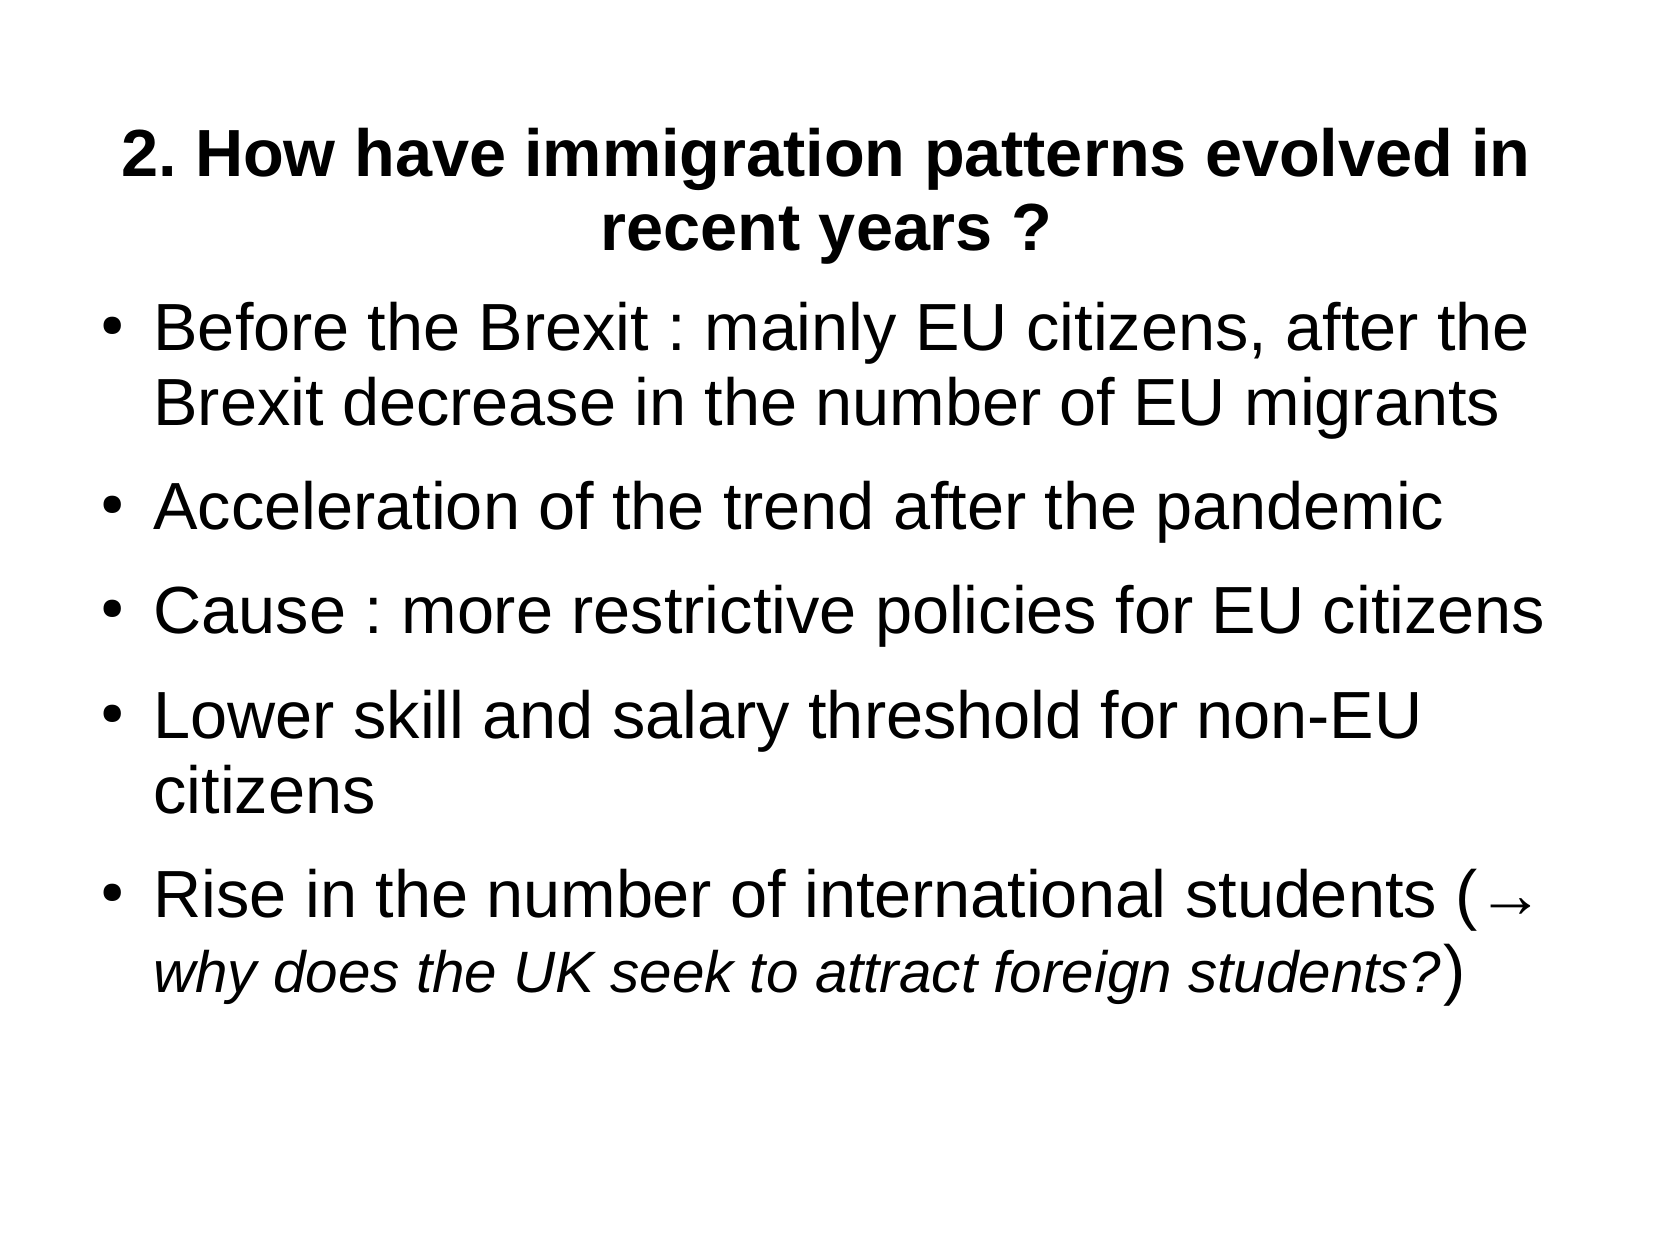

# 2. How have immigration patterns evolved in recent years ?
Before the Brexit : mainly EU citizens, after the Brexit decrease in the number of EU migrants
Acceleration of the trend after the pandemic
Cause : more restrictive policies for EU citizens
Lower skill and salary threshold for non-EU citizens
Rise in the number of international students (→ why does the UK seek to attract foreign students?)